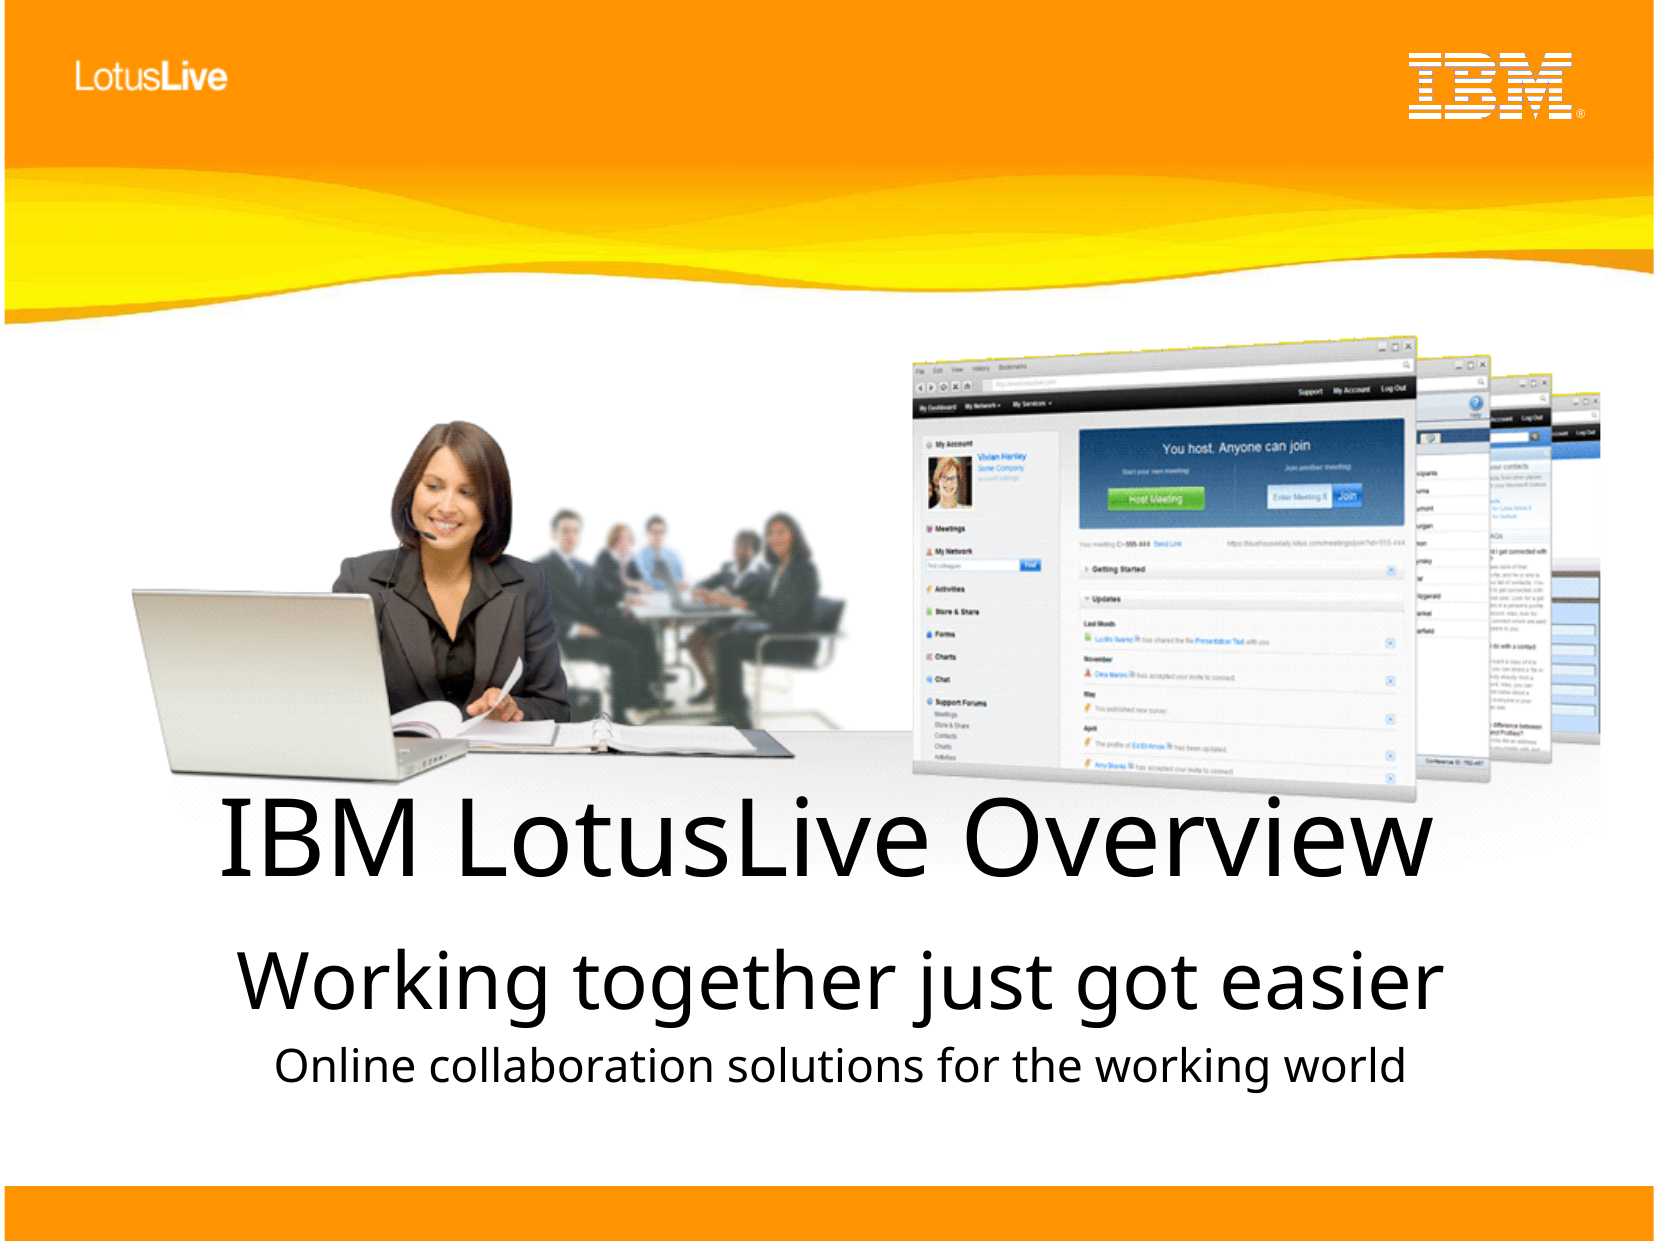

# IBM LotusLive Overview Working together just got easier Online collaboration solutions for the working world